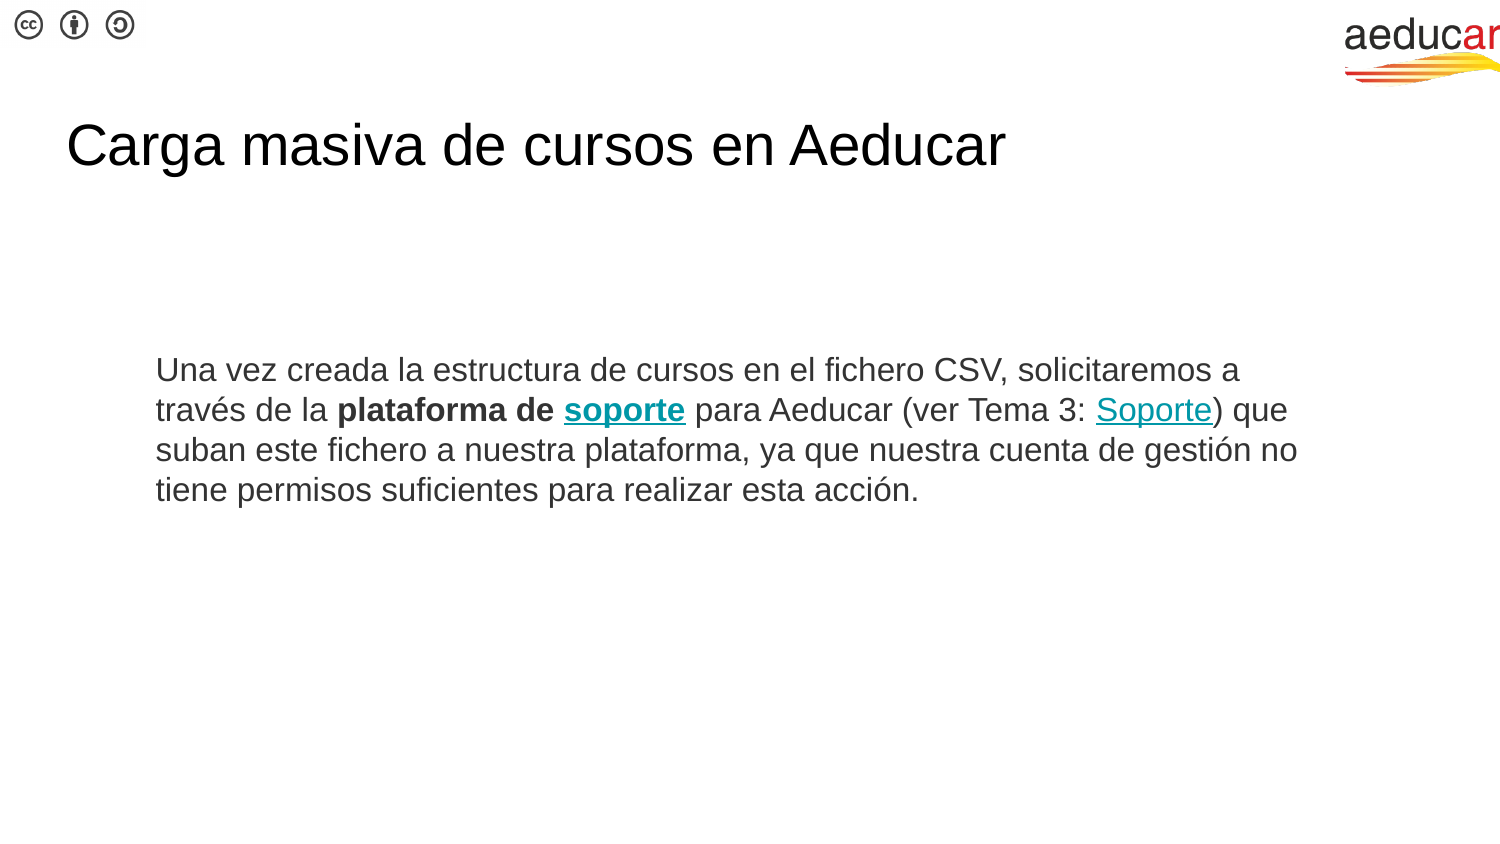

# Carga masiva de cursos en Aeducar
Una vez creada la estructura de cursos en el fichero CSV, solicitaremos a través de la plataforma de soporte para Aeducar (ver Tema 3: Soporte) que suban este fichero a nuestra plataforma, ya que nuestra cuenta de gestión no tiene permisos suficientes para realizar esta acción.